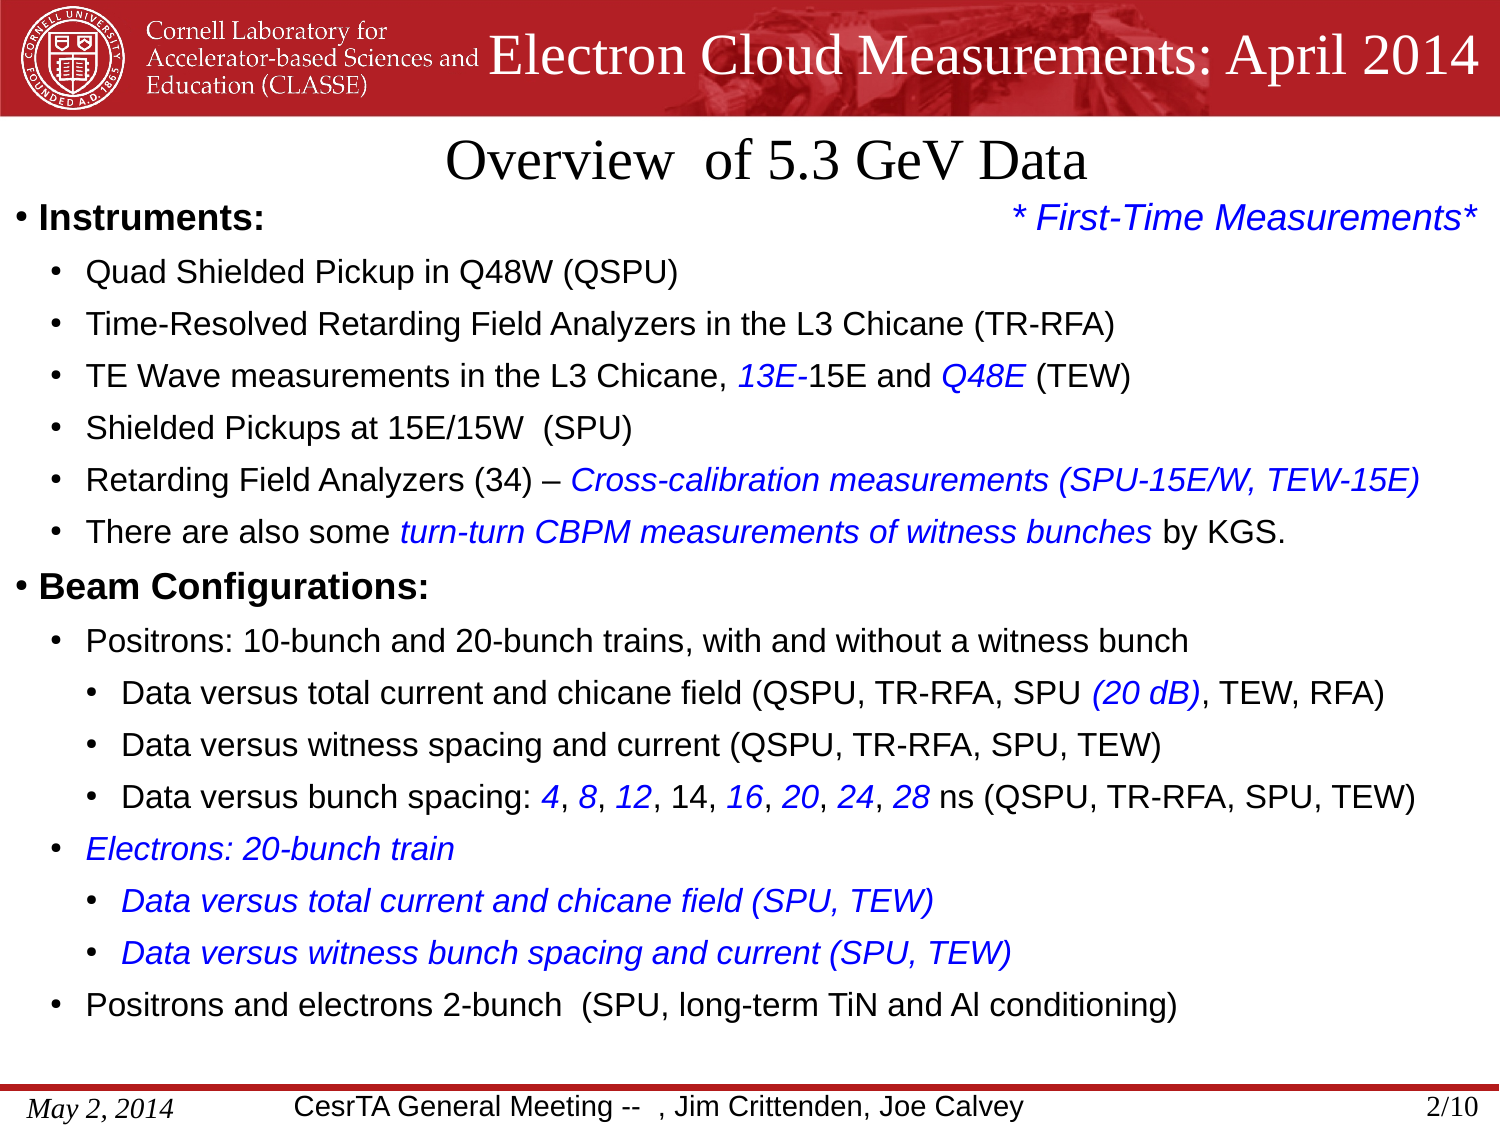

Electron Cloud Measurements: April 2014
#
Overview of 5.3 GeV Data
 Instruments: * First-Time Measurements*
Quad Shielded Pickup in Q48W (QSPU)
Time-Resolved Retarding Field Analyzers in the L3 Chicane (TR-RFA)
TE Wave measurements in the L3 Chicane, 13E-15E and Q48E (TEW)
Shielded Pickups at 15E/15W (SPU)
Retarding Field Analyzers (34) – Cross-calibration measurements (SPU-15E/W, TEW-15E)
There are also some turn-turn CBPM measurements of witness bunches by KGS.
 Beam Configurations:
Positrons: 10-bunch and 20-bunch trains, with and without a witness bunch
Data versus total current and chicane field (QSPU, TR-RFA, SPU (20 dB), TEW, RFA)
Data versus witness spacing and current (QSPU, TR-RFA, SPU, TEW)
Data versus bunch spacing: 4, 8, 12, 14, 16, 20, 24, 28 ns (QSPU, TR-RFA, SPU, TEW)
Electrons: 20-bunch train
Data versus total current and chicane field (SPU, TEW)
Data versus witness bunch spacing and current (SPU, TEW)
Positrons and electrons 2-bunch (SPU, long-term TiN and Al conditioning)